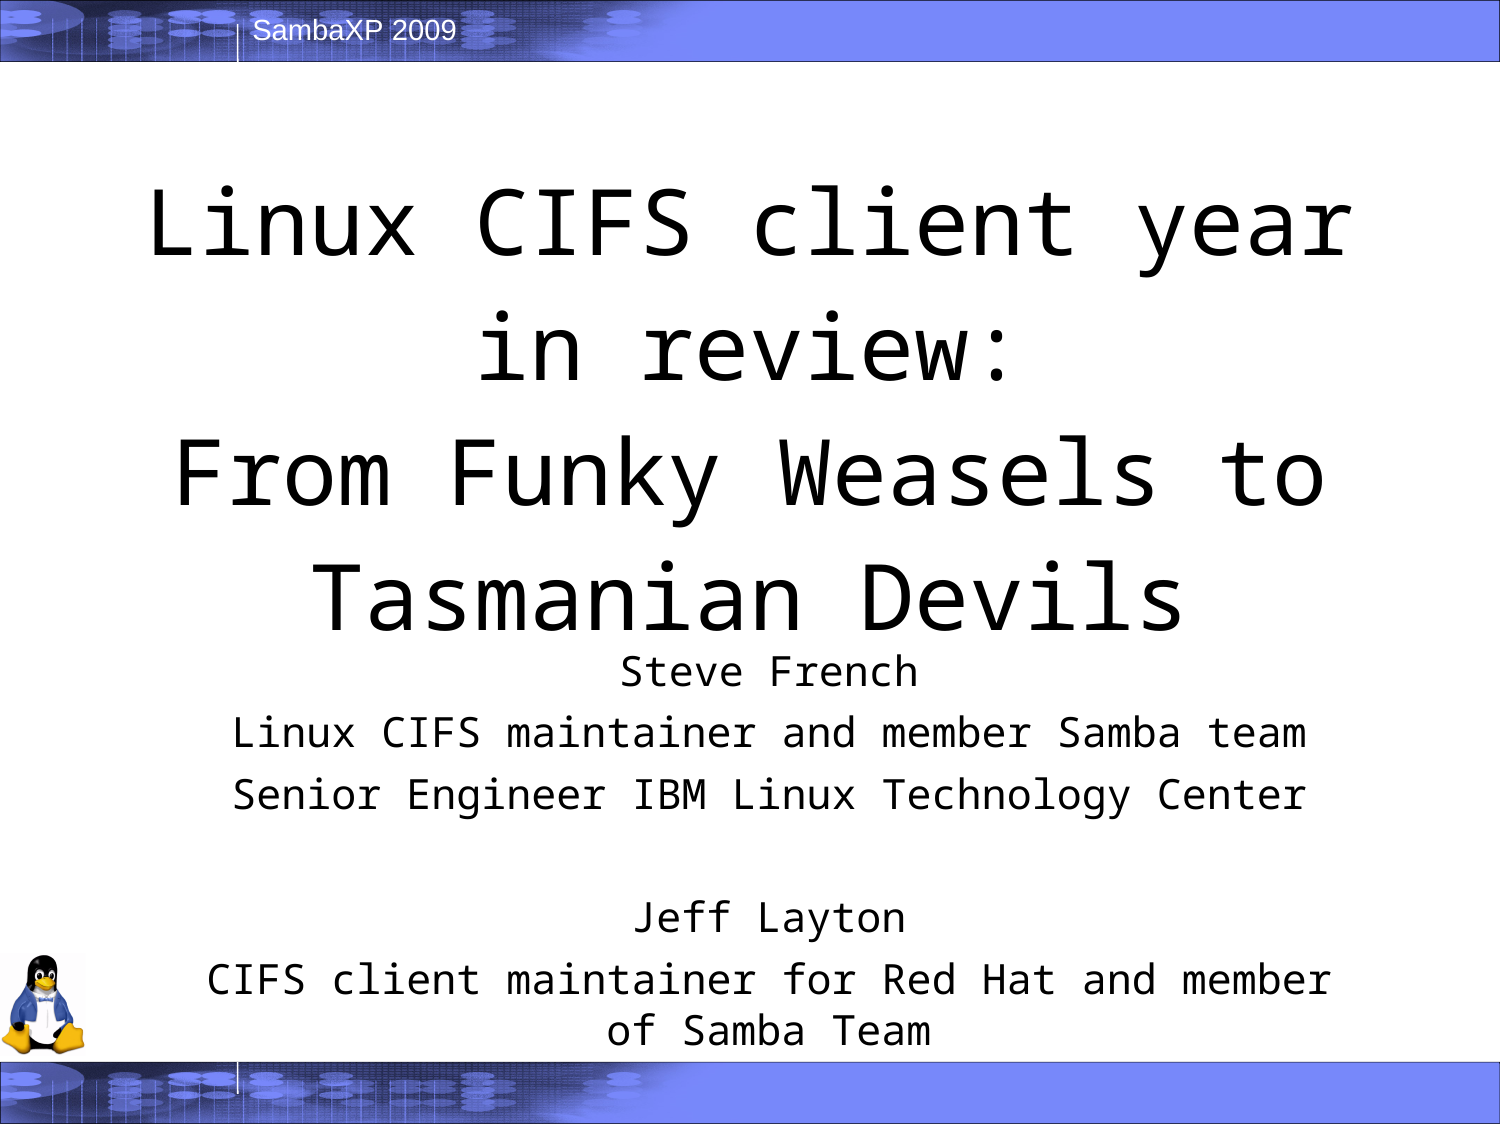

# Linux CIFS client year in review: From Funky Weasels to Tasmanian Devils
Steve French
Linux CIFS maintainer and member Samba team
Senior Engineer IBM Linux Technology Center
Jeff Layton
CIFS client maintainer for Red Hat and member of Samba Team